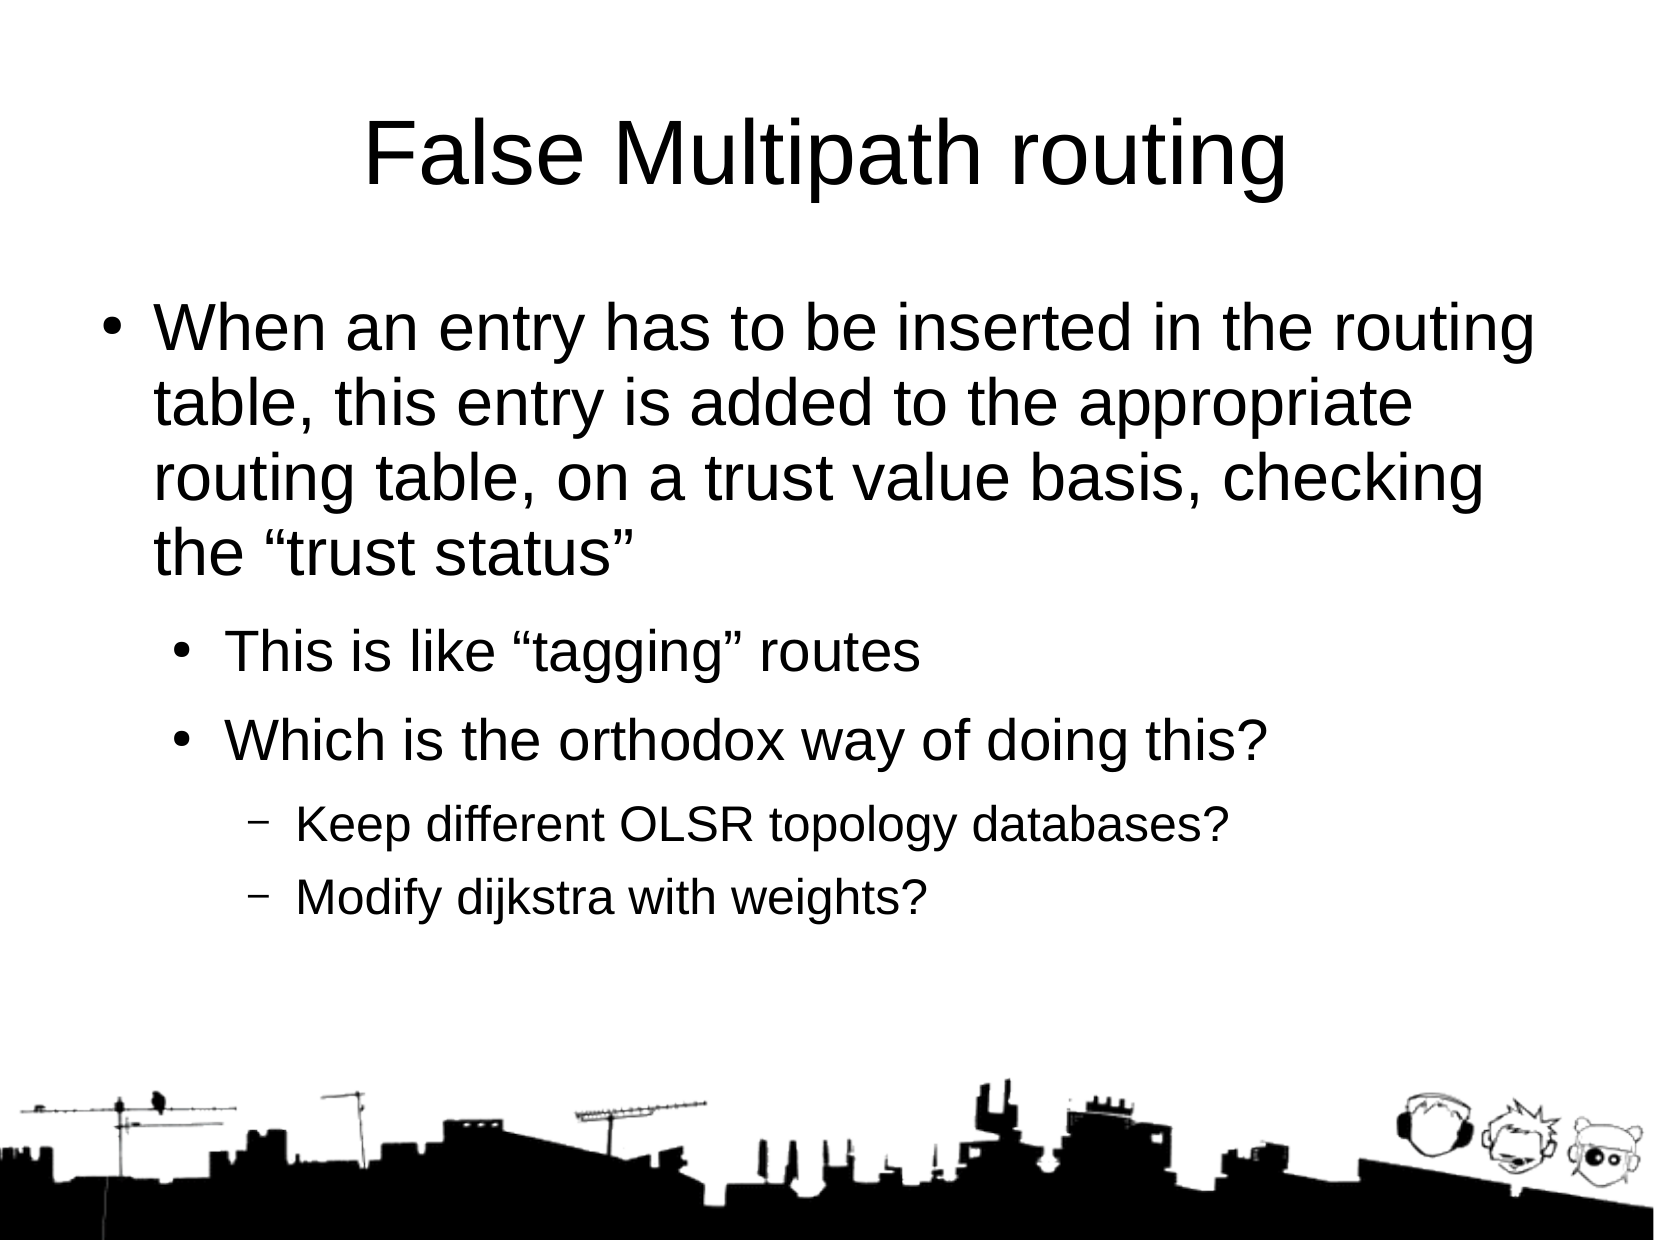

# False Multipath routing
When an entry has to be inserted in the routing table, this entry is added to the appropriate routing table, on a trust value basis, checking the “trust status”
This is like “tagging” routes
Which is the orthodox way of doing this?
Keep different OLSR topology databases?
Modify dijkstra with weights?